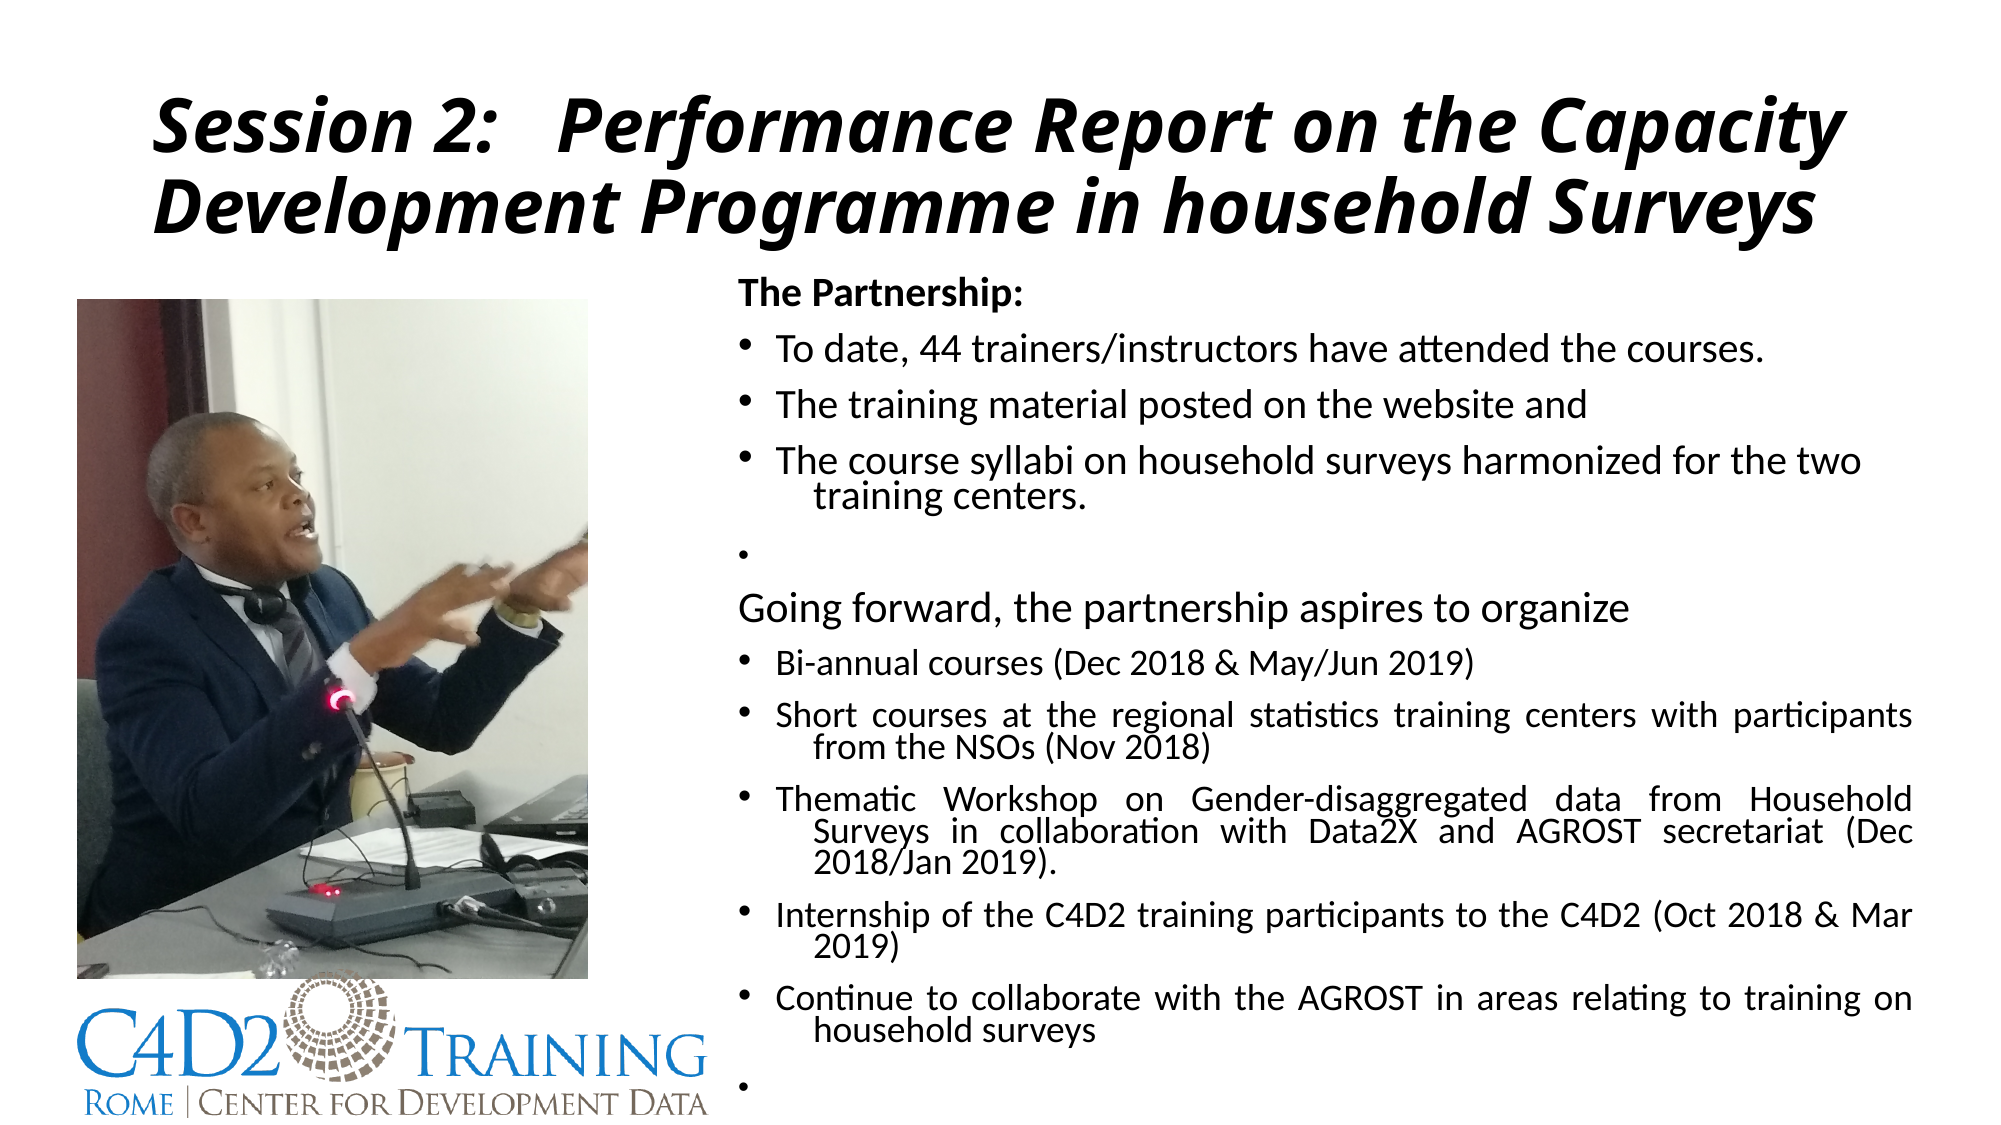

# Session 2: Performance Report on the Capacity Development Programme in household Surveys
The Partnership:
To date, 44 trainers/instructors have attended the courses.
The training material posted on the website and
The course syllabi on household surveys harmonized for the two training centers.
Going forward, the partnership aspires to organize
Bi-annual courses (Dec 2018 & May/Jun 2019)
Short courses at the regional statistics training centers with participants from the NSOs (Nov 2018)
Thematic Workshop on Gender-disaggregated data from Household Surveys in collaboration with Data2X and AGROST secretariat (Dec 2018/Jan 2019).
Internship of the C4D2 training participants to the C4D2 (Oct 2018 & Mar 2019)
Continue to collaborate with the AGROST in areas relating to training on household surveys